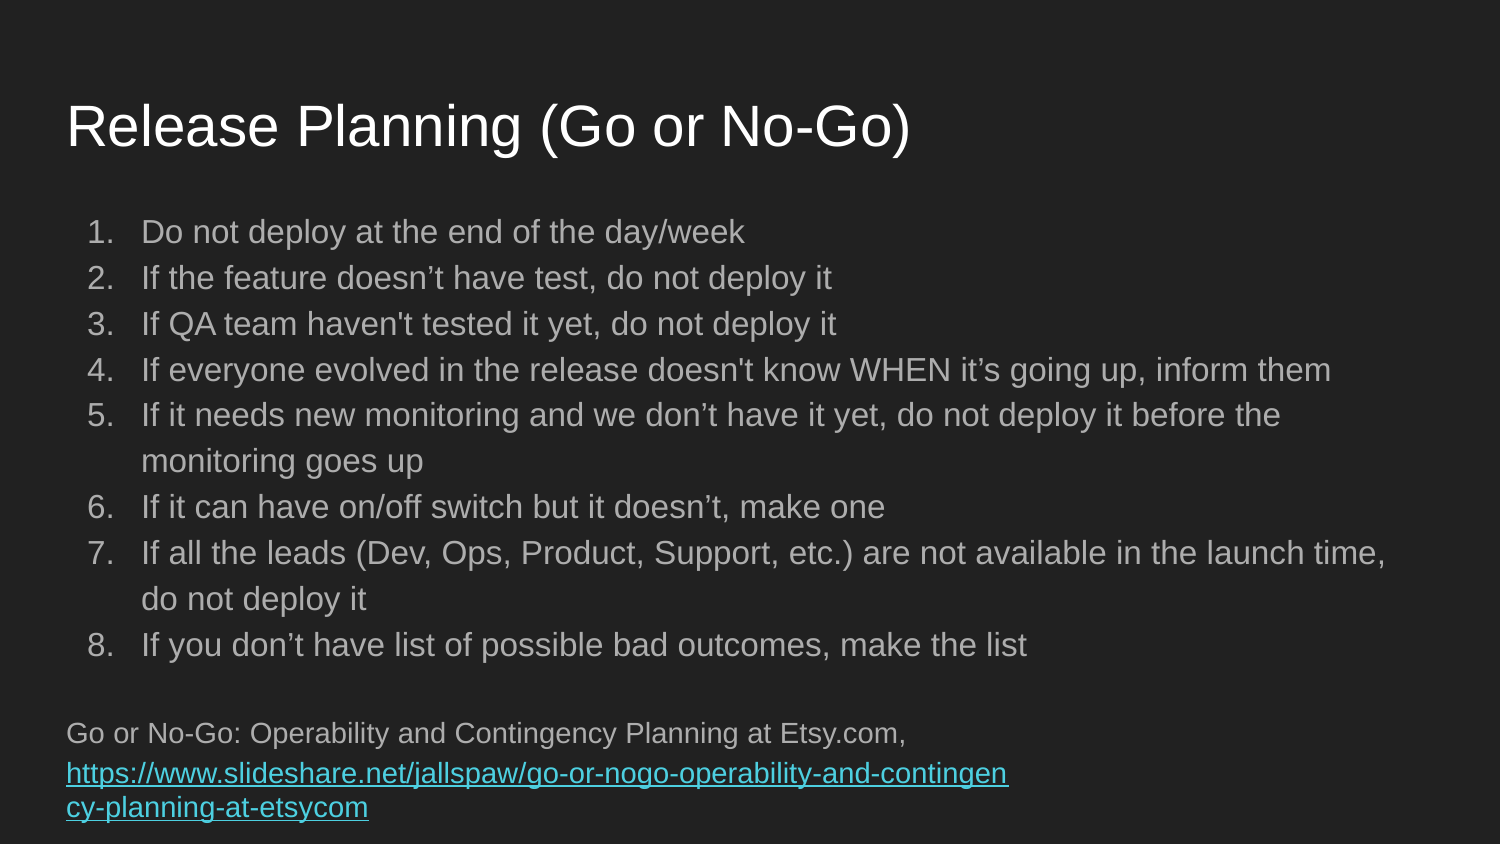

# Release Planning (Go or No-Go)
Do not deploy at the end of the day/week
If the feature doesn’t have test, do not deploy it
If QA team haven't tested it yet, do not deploy it
If everyone evolved in the release doesn't know WHEN it’s going up, inform them
If it needs new monitoring and we don’t have it yet, do not deploy it before the monitoring goes up
If it can have on/off switch but it doesn’t, make one
If all the leads (Dev, Ops, Product, Support, etc.) are not available in the launch time, do not deploy it
If you don’t have list of possible bad outcomes, make the list
Go or No-Go: Operability and Contingency Planning at Etsy.com, https://www.slideshare.net/jallspaw/go-or-nogo-operability-and-contingency-planning-at-etsycom